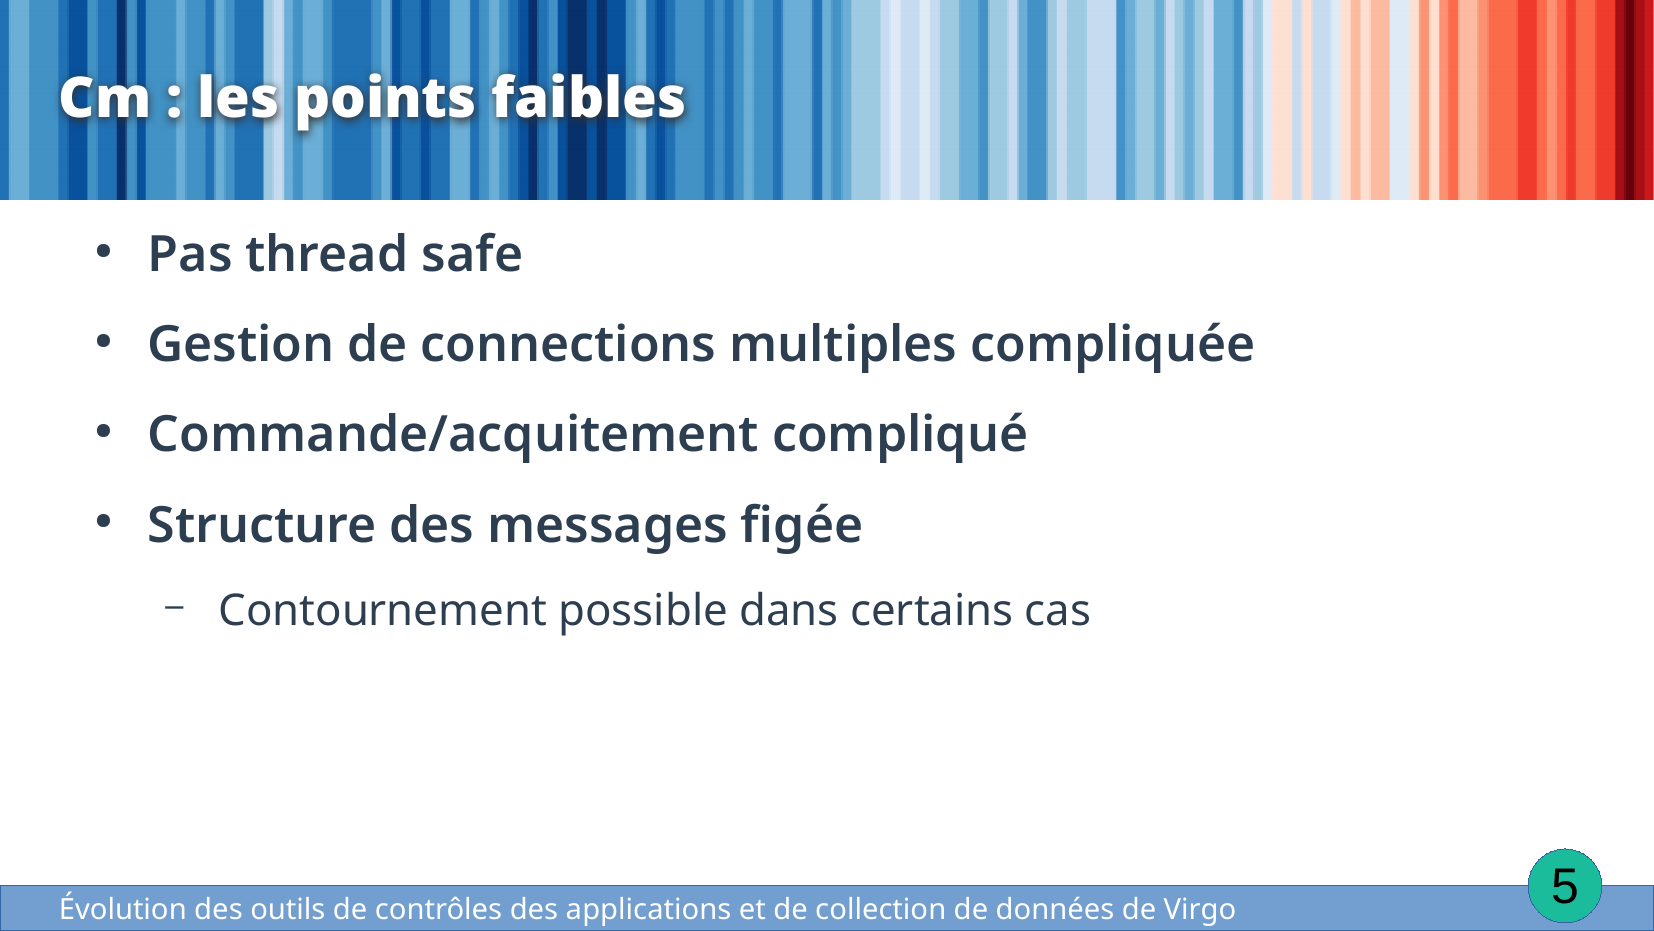

# Cm : les points faibles
Pas thread safe
Gestion de connections multiples compliquée
Commande/acquitement compliqué
Structure des messages figée
Contournement possible dans certains cas
Évolution des outils de contrôles des applications et de collection de données de Virgo